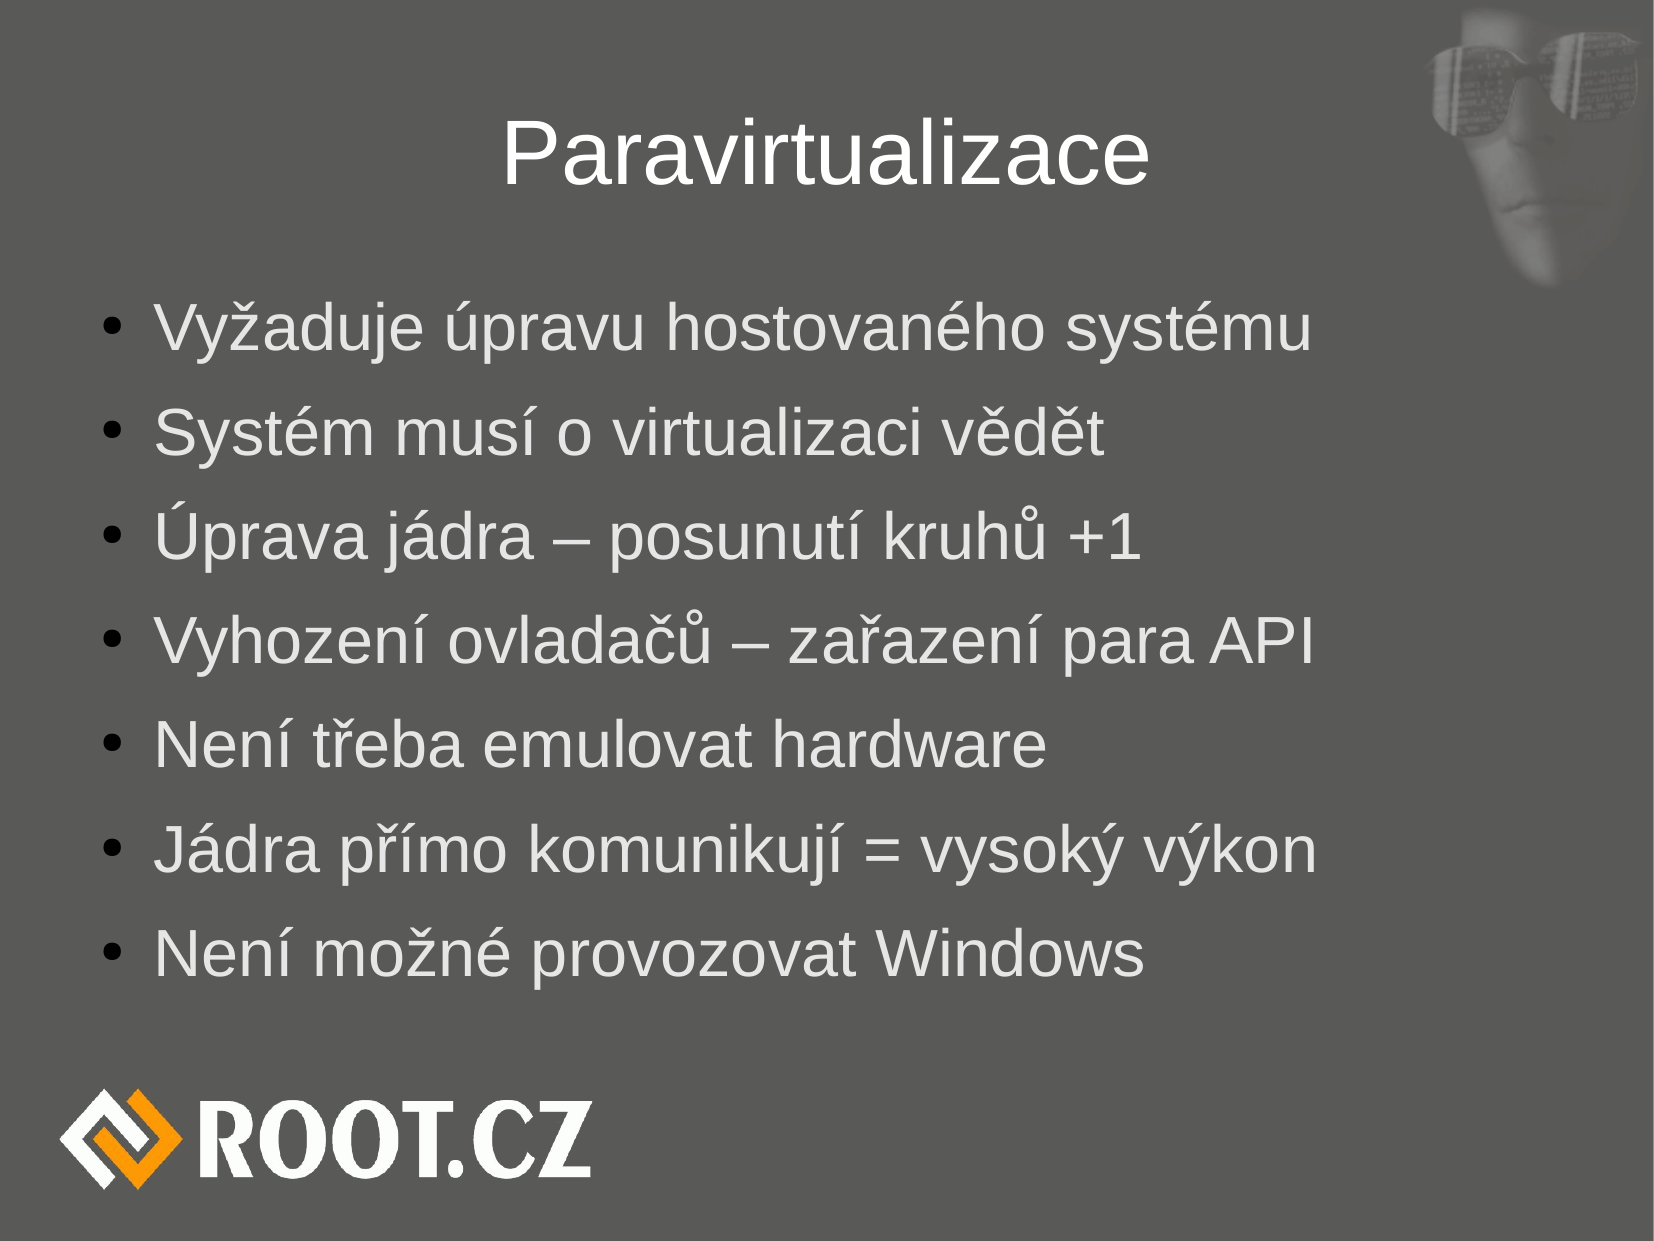

# Paravirtualizace
Vyžaduje úpravu hostovaného systému
Systém musí o virtualizaci vědět
Úprava jádra – posunutí kruhů +1
Vyhození ovladačů – zařazení para API
Není třeba emulovat hardware
Jádra přímo komunikují = vysoký výkon
Není možné provozovat Windows